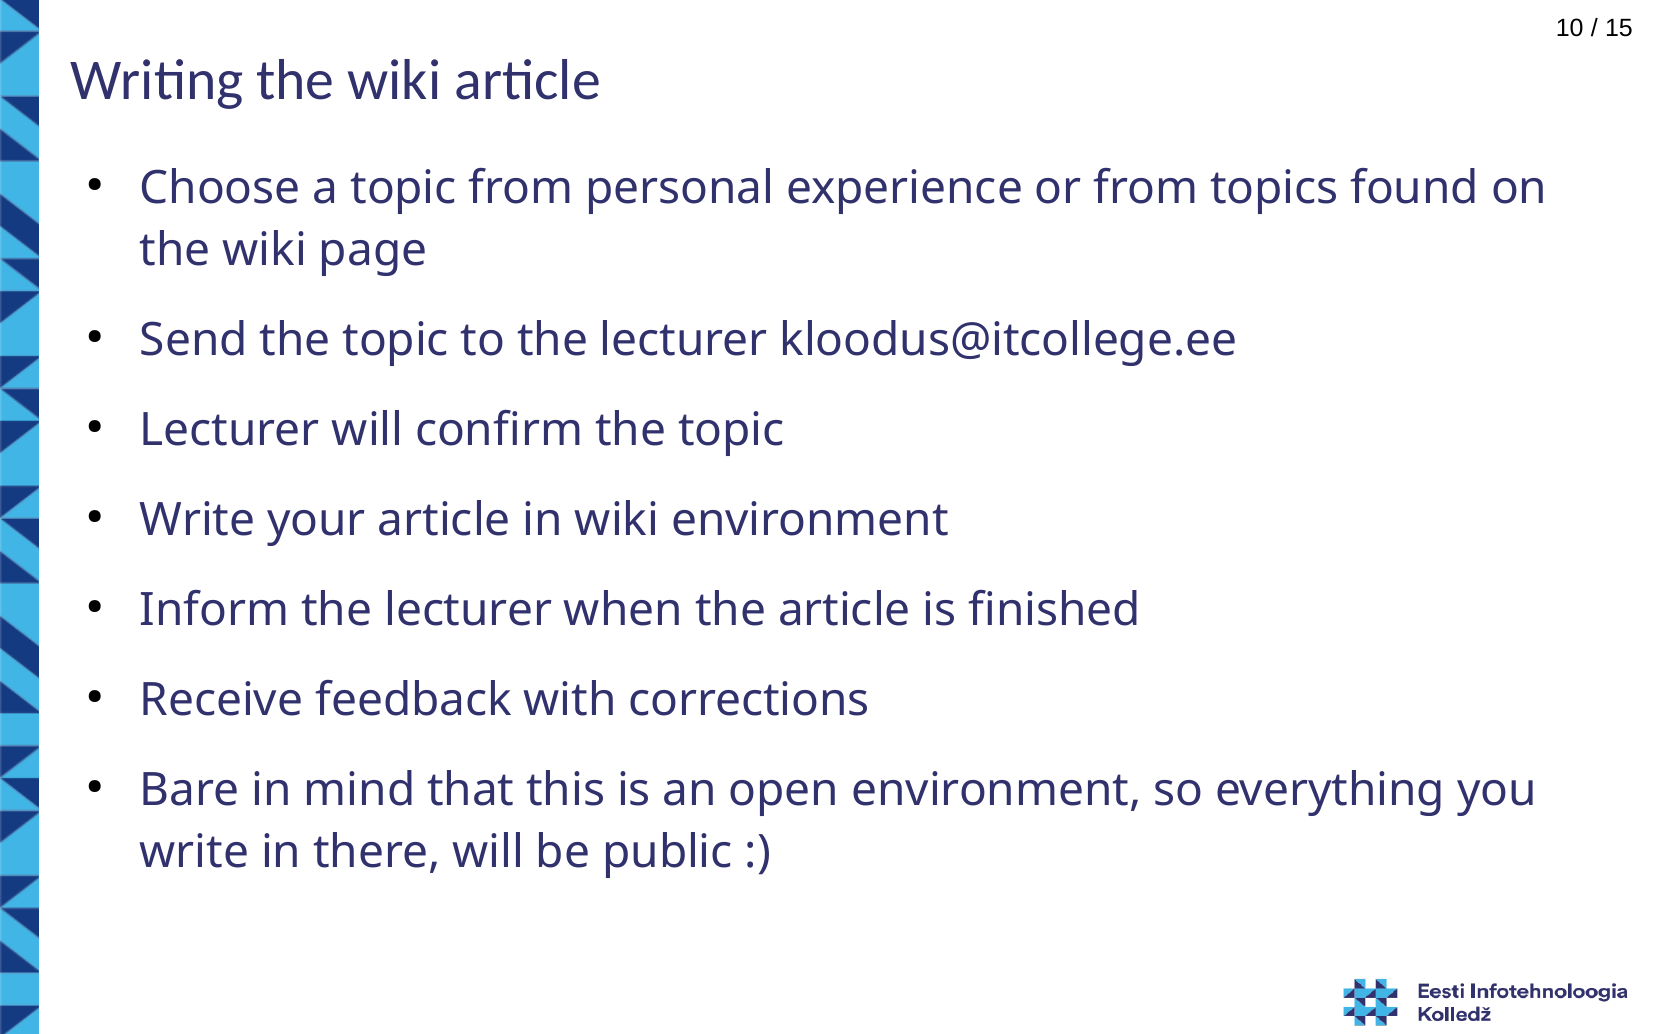

# Writing the wiki article
Choose a topic from personal experience or from topics found on the wiki page
Send the topic to the lecturer kloodus@itcollege.ee
Lecturer will confirm the topic
Write your article in wiki environment
Inform the lecturer when the article is finished
Receive feedback with corrections
Bare in mind that this is an open environment, so everything you write in there, will be public :)